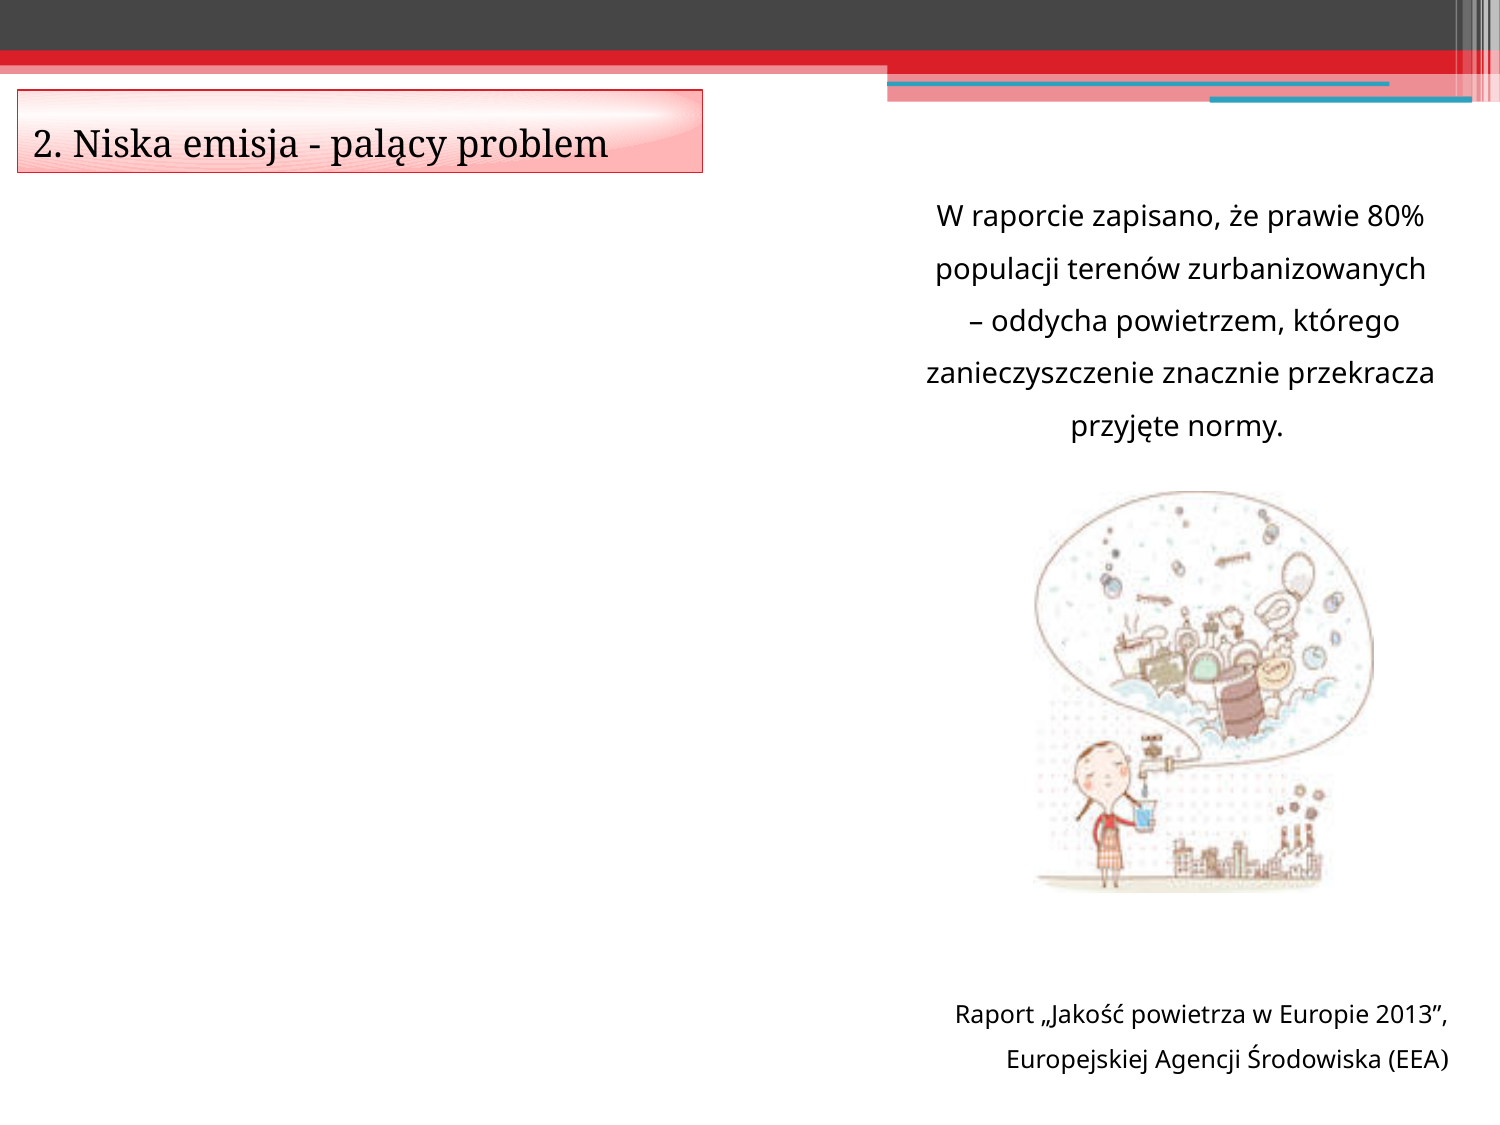

2. Niska emisja - palący problem
W raporcie zapisano, że prawie 80% populacji terenów zurbanizowanych
 – oddycha powietrzem, którego zanieczyszczenie znacznie przekracza przyjęte normy.
Niska emisja
- największy udział w zanieczyszczeniu powietrza
POLSKA
- przed Bułgarią -najbardziej zanieczyszczone państwo Europy
Aż 6 polskich miast w pierwszej dziesiątce najbardziej zanieczyszczonych w Europie
Raport „Jakość powietrza w Europie 2013”,
Europejskiej Agencji Środowiska (EEA)